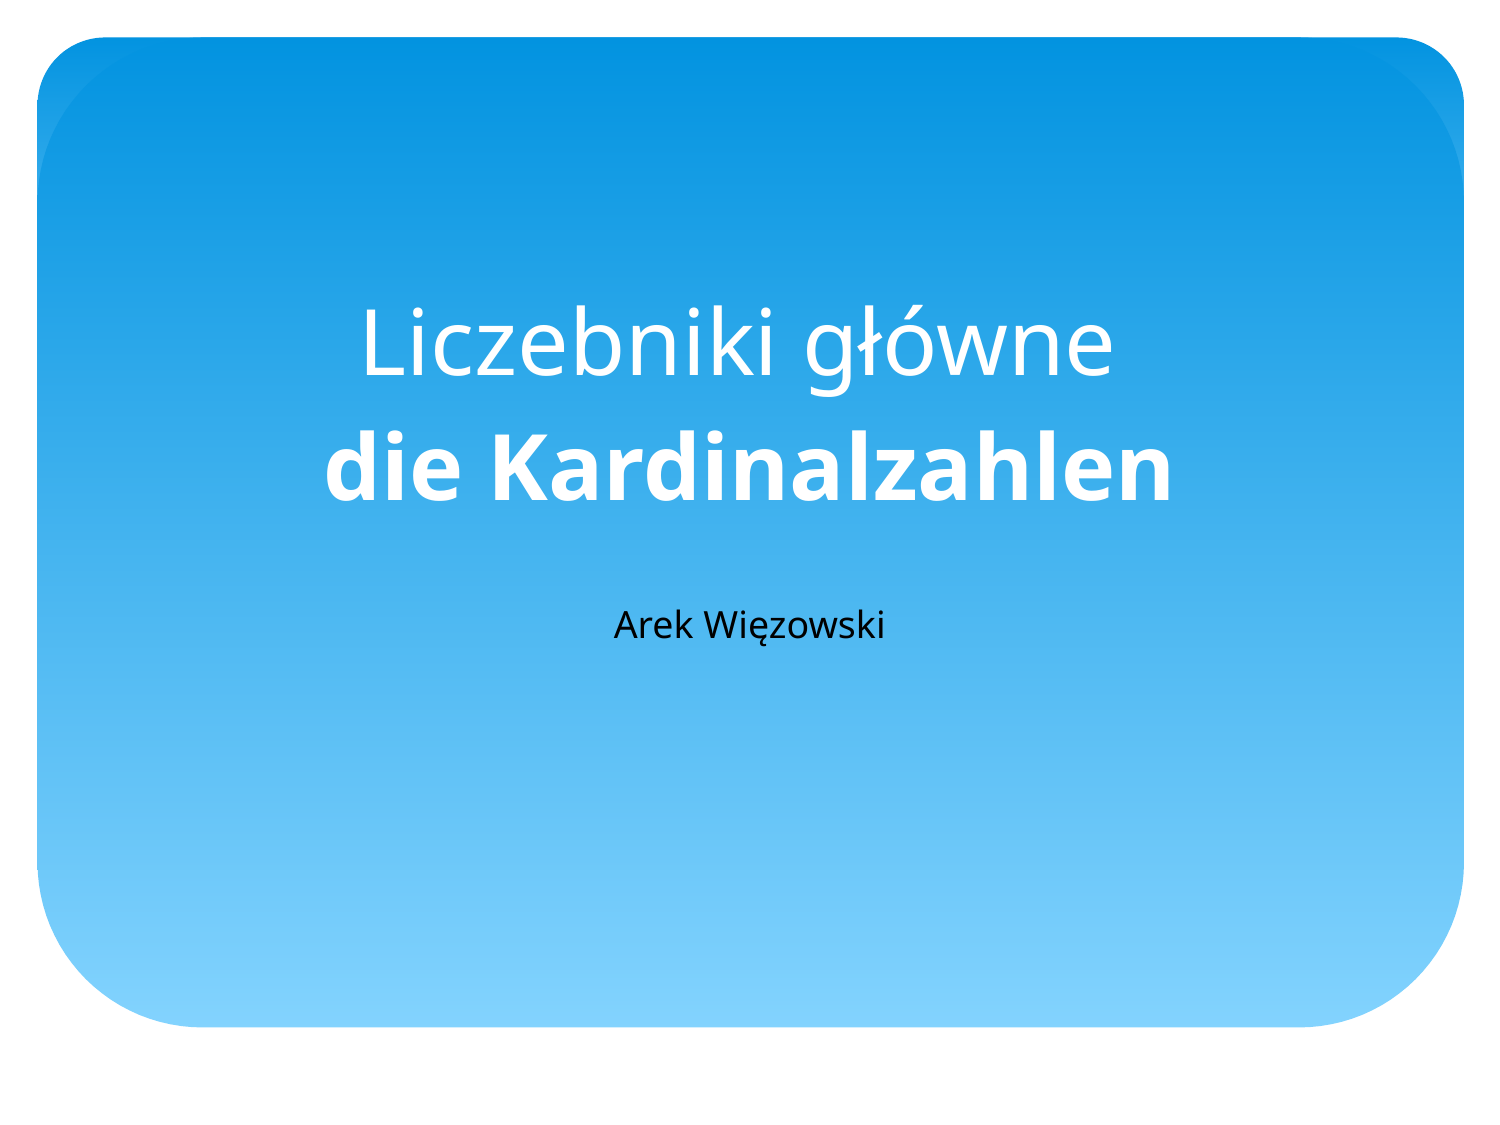

# Liczebniki główne die Kardinalzahlen
Arek Więzowski